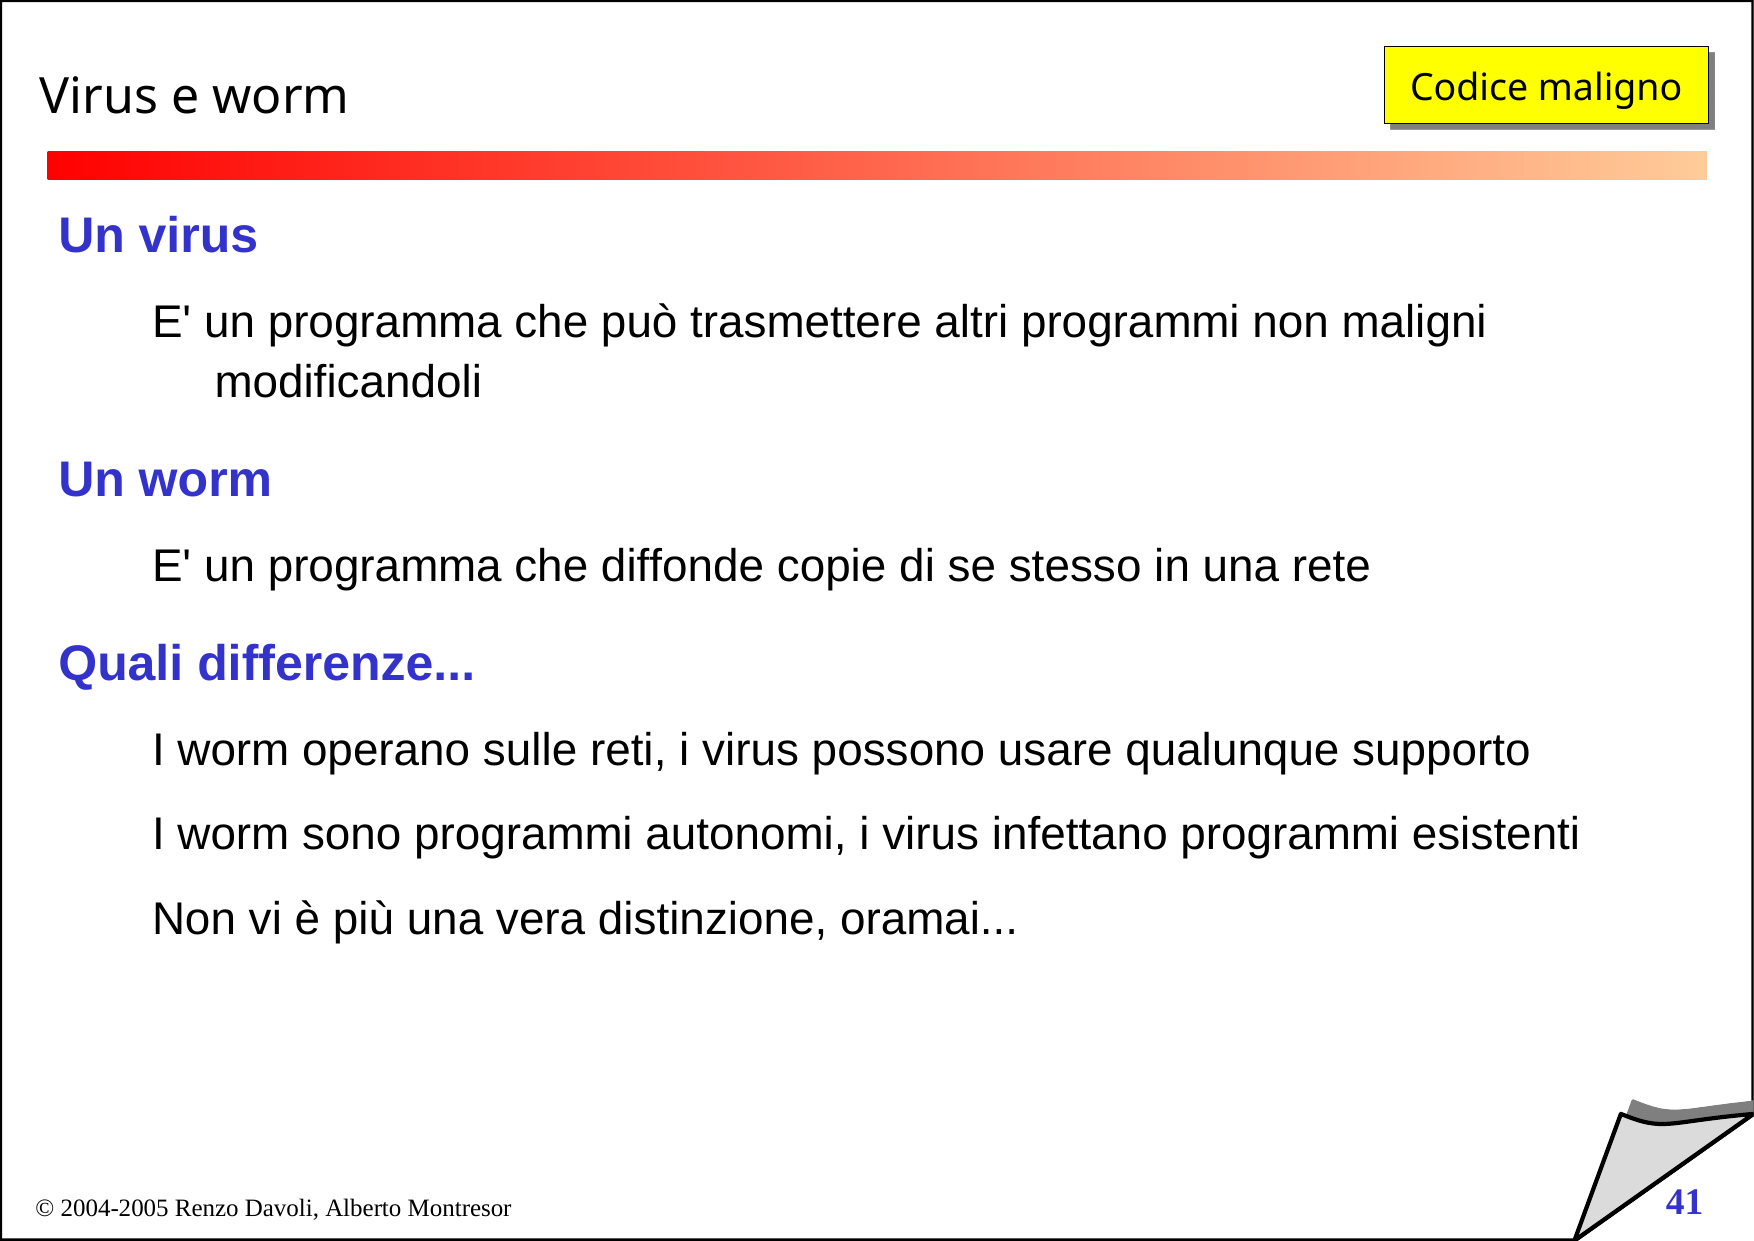

Codice maligno
# Virus e worm
Un virus
E' un programma che può trasmettere altri programmi non maligni modificandoli
Un worm
E' un programma che diffonde copie di se stesso in una rete
Quali differenze...
I worm operano sulle reti, i virus possono usare qualunque supporto
I worm sono programmi autonomi, i virus infettano programmi esistenti
Non vi è più una vera distinzione, oramai...